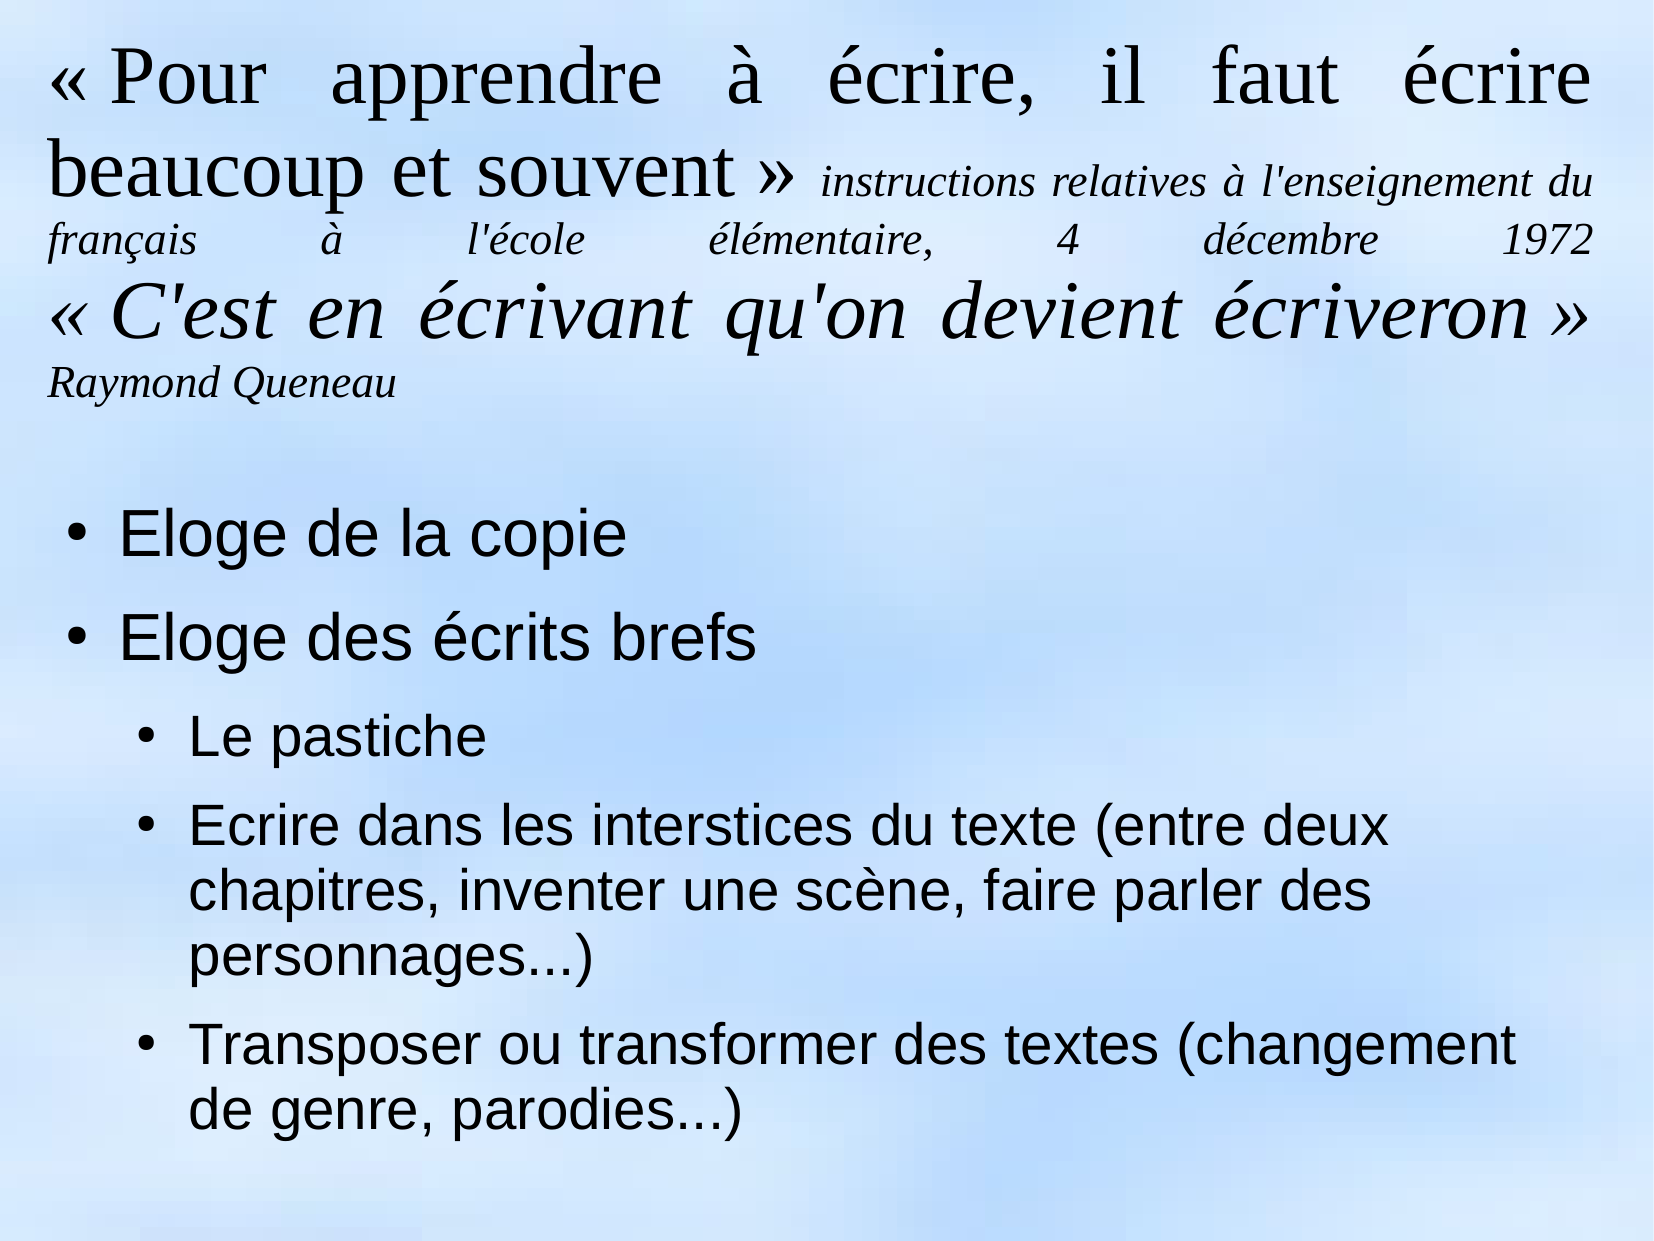

# « Pour apprendre à écrire, il faut écrire beaucoup et souvent » instructions relatives à l'enseignement du français à l'école élémentaire, 4 décembre 1972 « C'est en écrivant qu'on devient écriveron » Raymond Queneau
Eloge de la copie
Eloge des écrits brefs
Le pastiche
Ecrire dans les interstices du texte (entre deux chapitres, inventer une scène, faire parler des personnages...)
Transposer ou transformer des textes (changement de genre, parodies...)